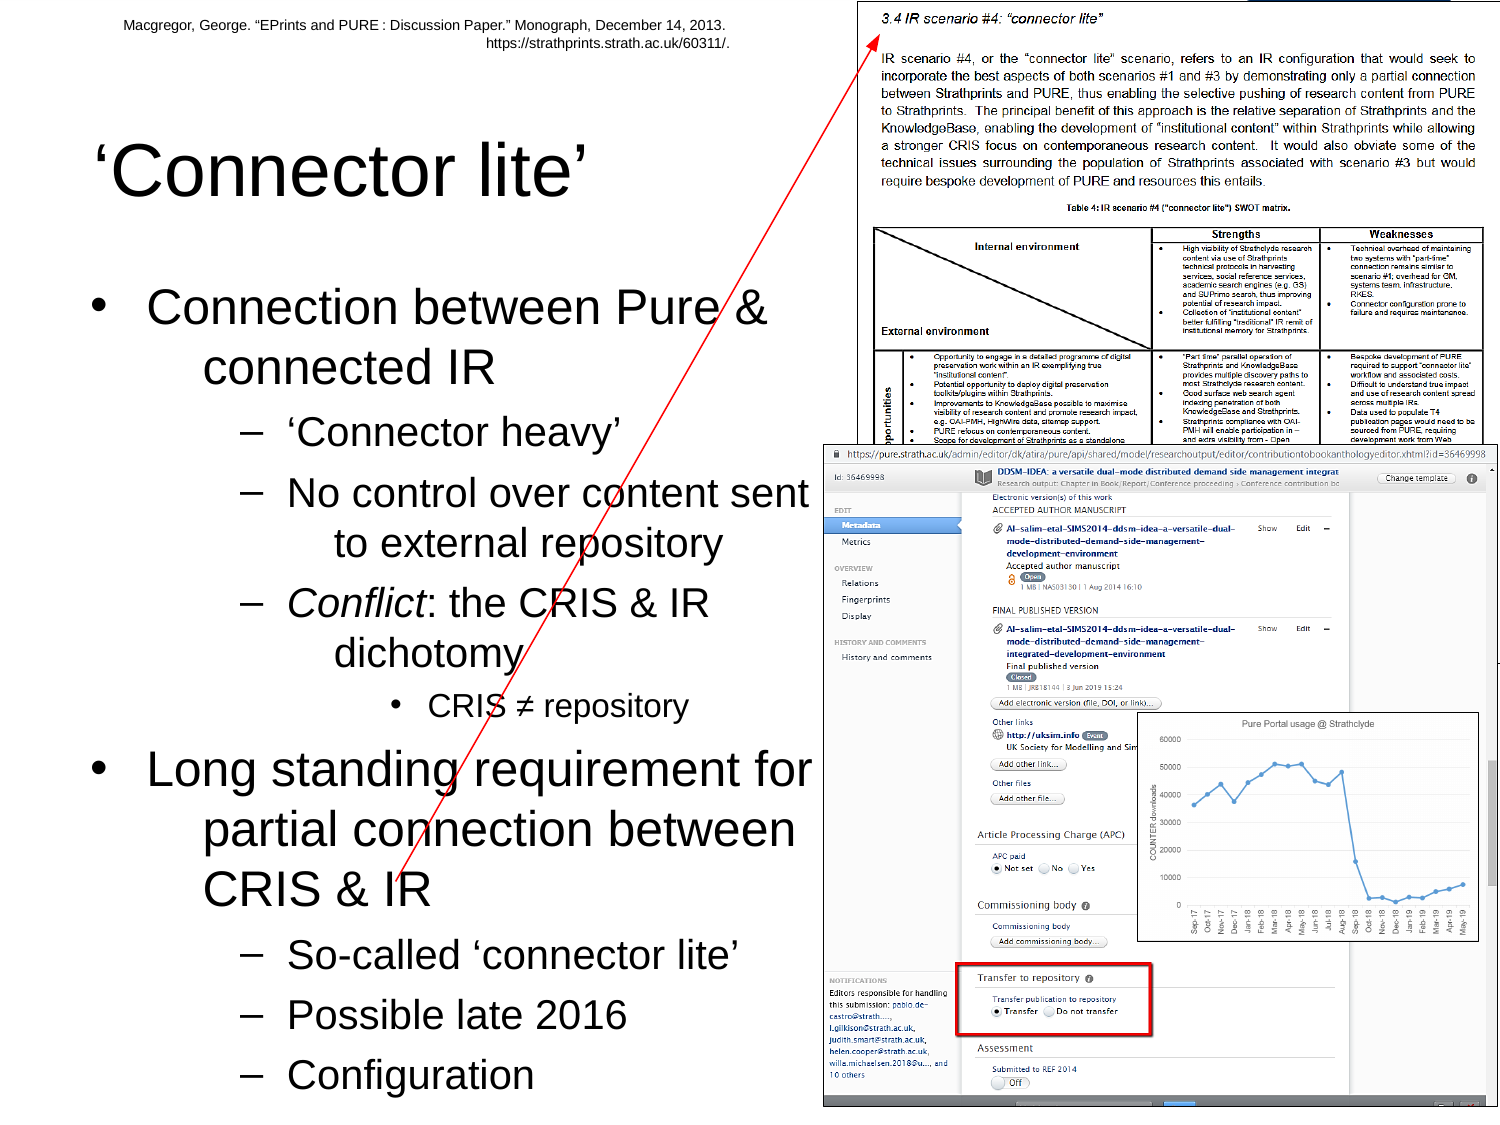

Macgregor, George. “EPrints and PURE : Discussion Paper.” Monograph, December 14, 2013. https://strathprints.strath.ac.uk/60311/.
‘Connector lite’
# Connection between Pure & connected IR
‘Connector heavy’
No control over content sent to external repository
Conflict: the CRIS & IR dichotomy
CRIS ≠ repository
Long standing requirement for partial connection between CRIS & IR
So-called ‘connector lite’
Possible late 2016
Configuration